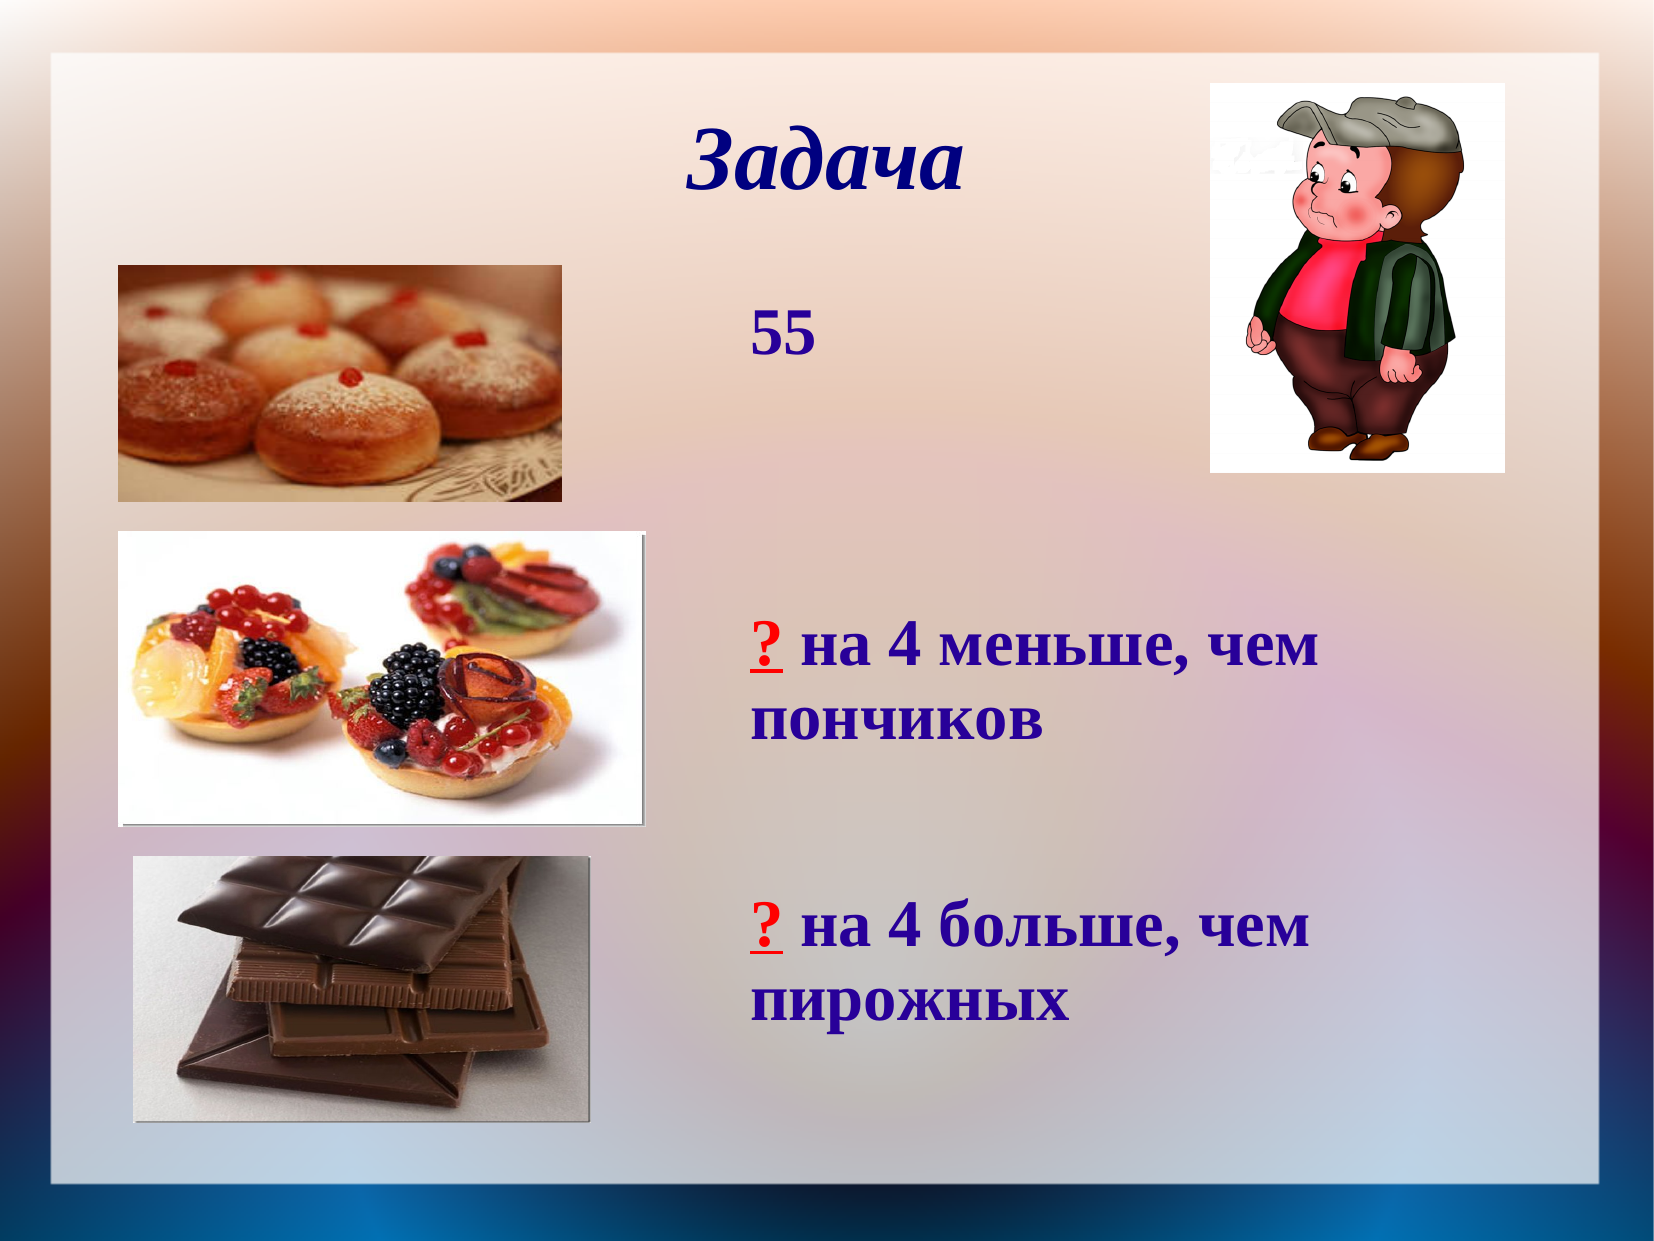

# Задача
55
? на 4 меньше, чем пончиков
? на 4 больше, чем пирожных